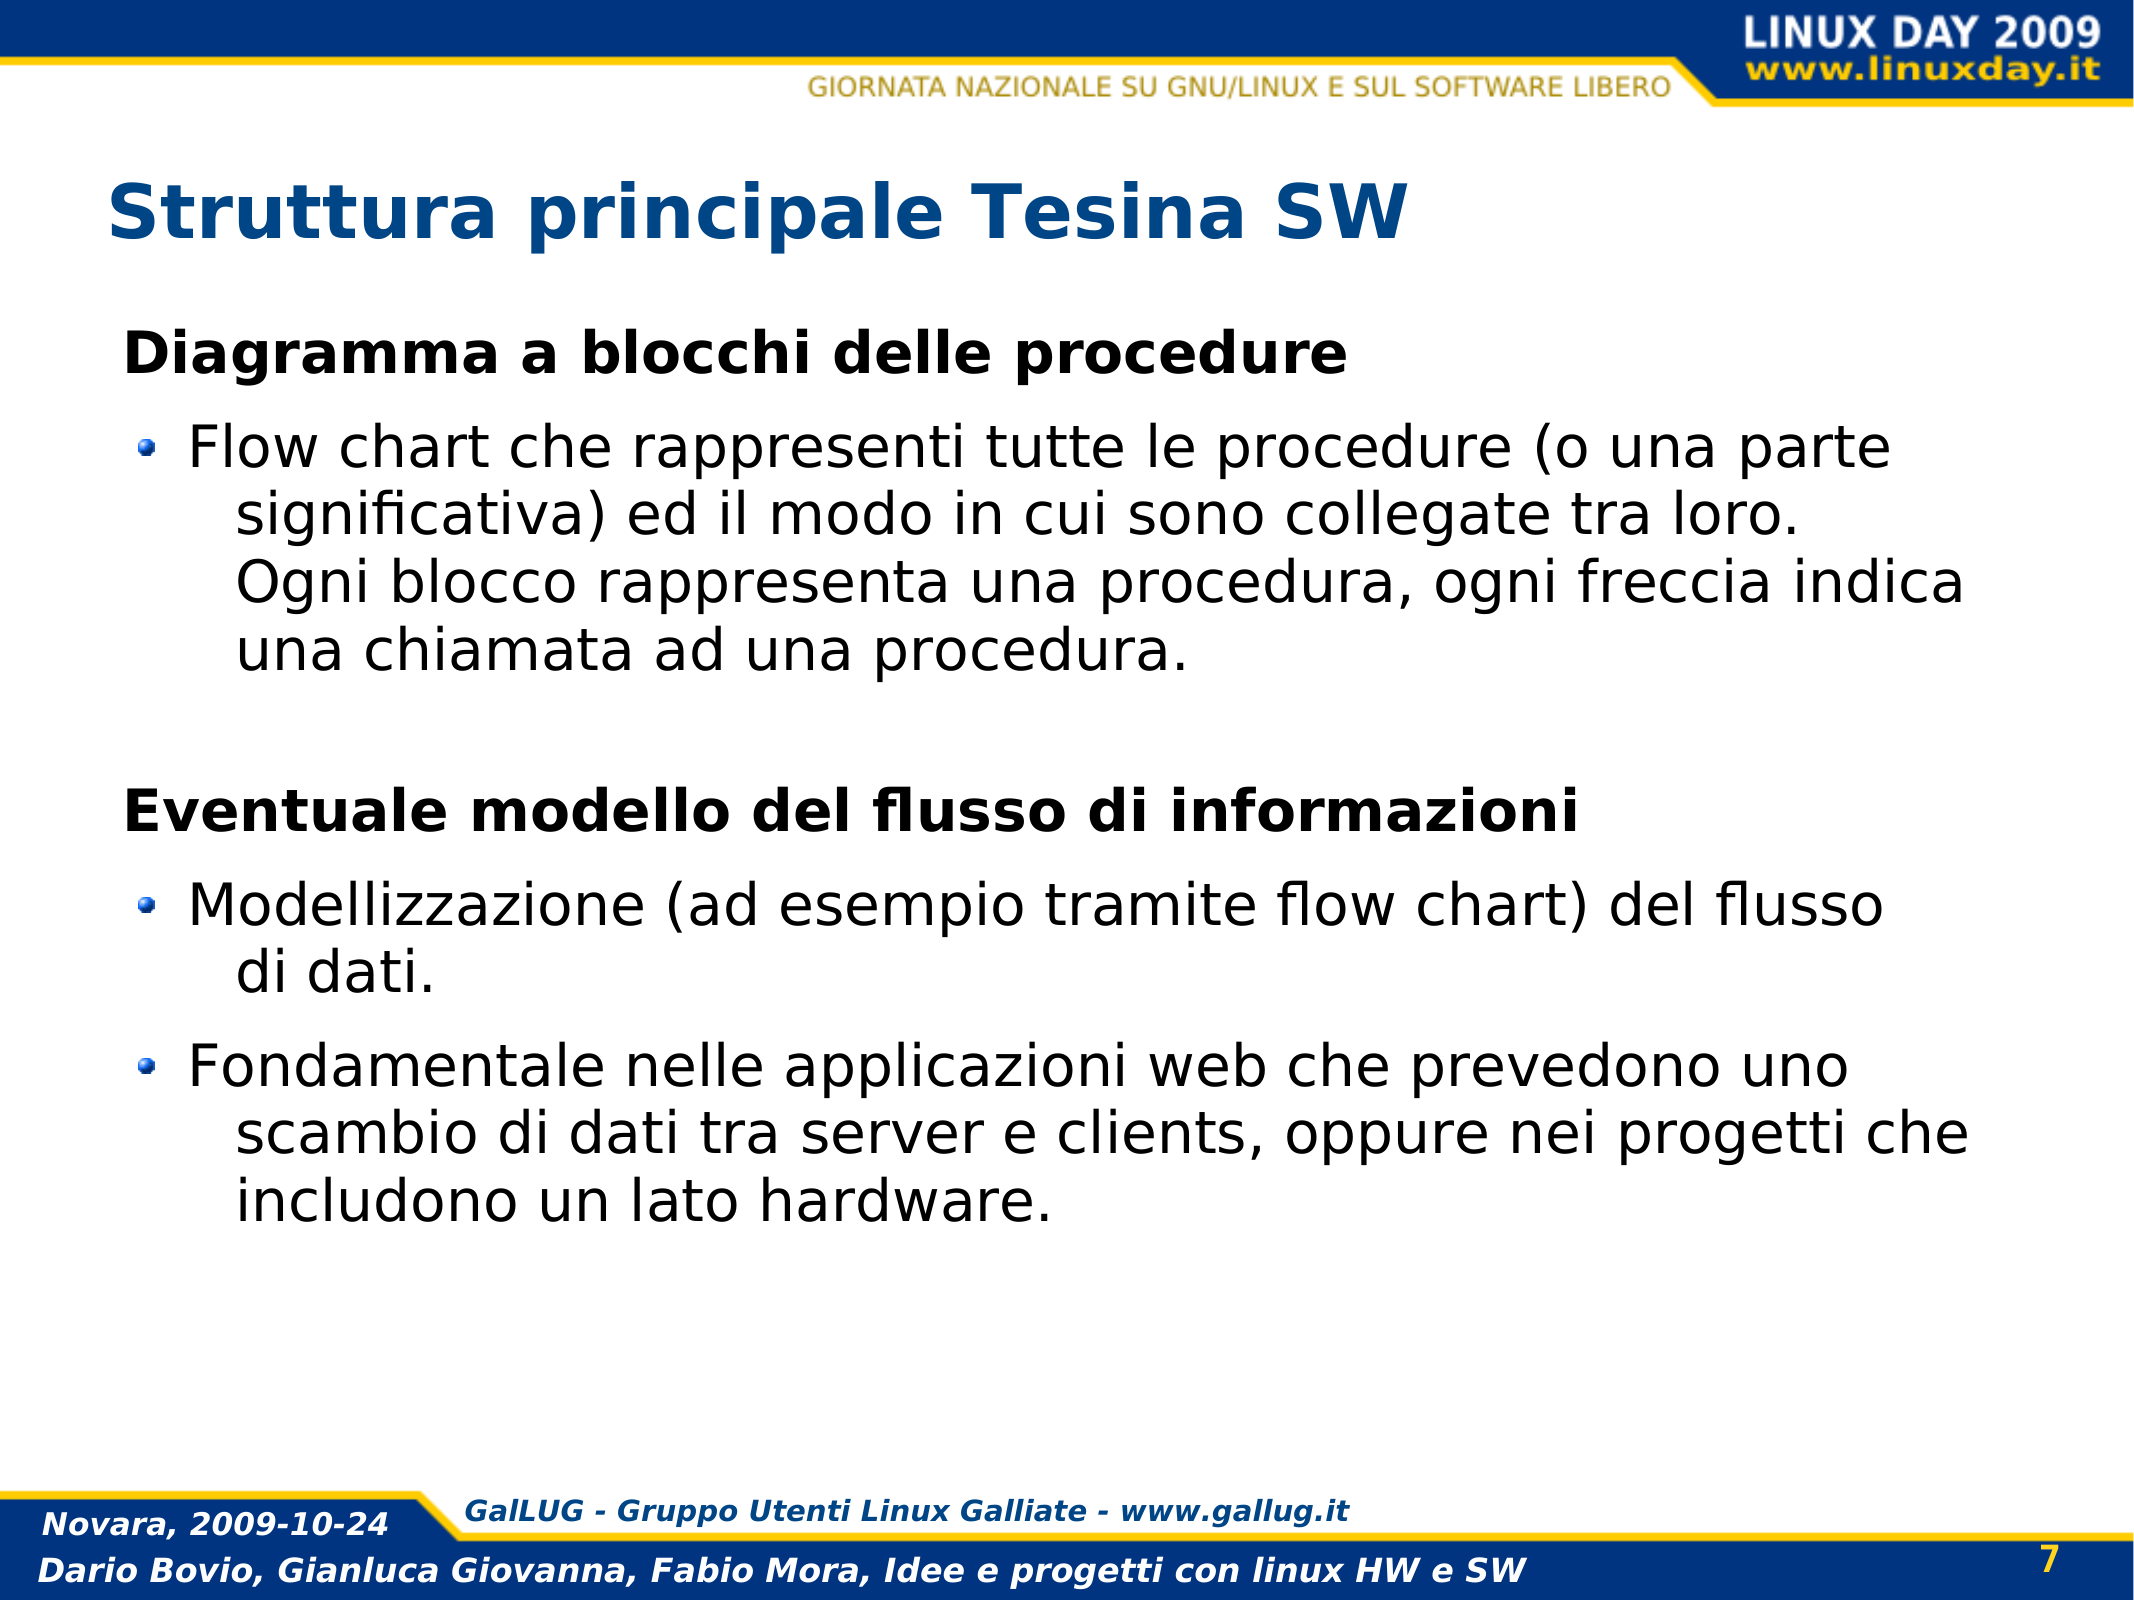

# Struttura principale Tesina SW
Diagramma a blocchi delle procedure
Flow chart che rappresenti tutte le procedure (o una parte significativa) ed il modo in cui sono collegate tra loro.
Ogni blocco rappresenta una procedura, ogni freccia indica una chiamata ad una procedura.
Eventuale modello del flusso di informazioni
Modellizzazione (ad esempio tramite flow chart) del flusso
di dati.
Fondamentale nelle applicazioni web che prevedono uno scambio di dati tra server e clients, oppure nei progetti che includono un lato hardware.